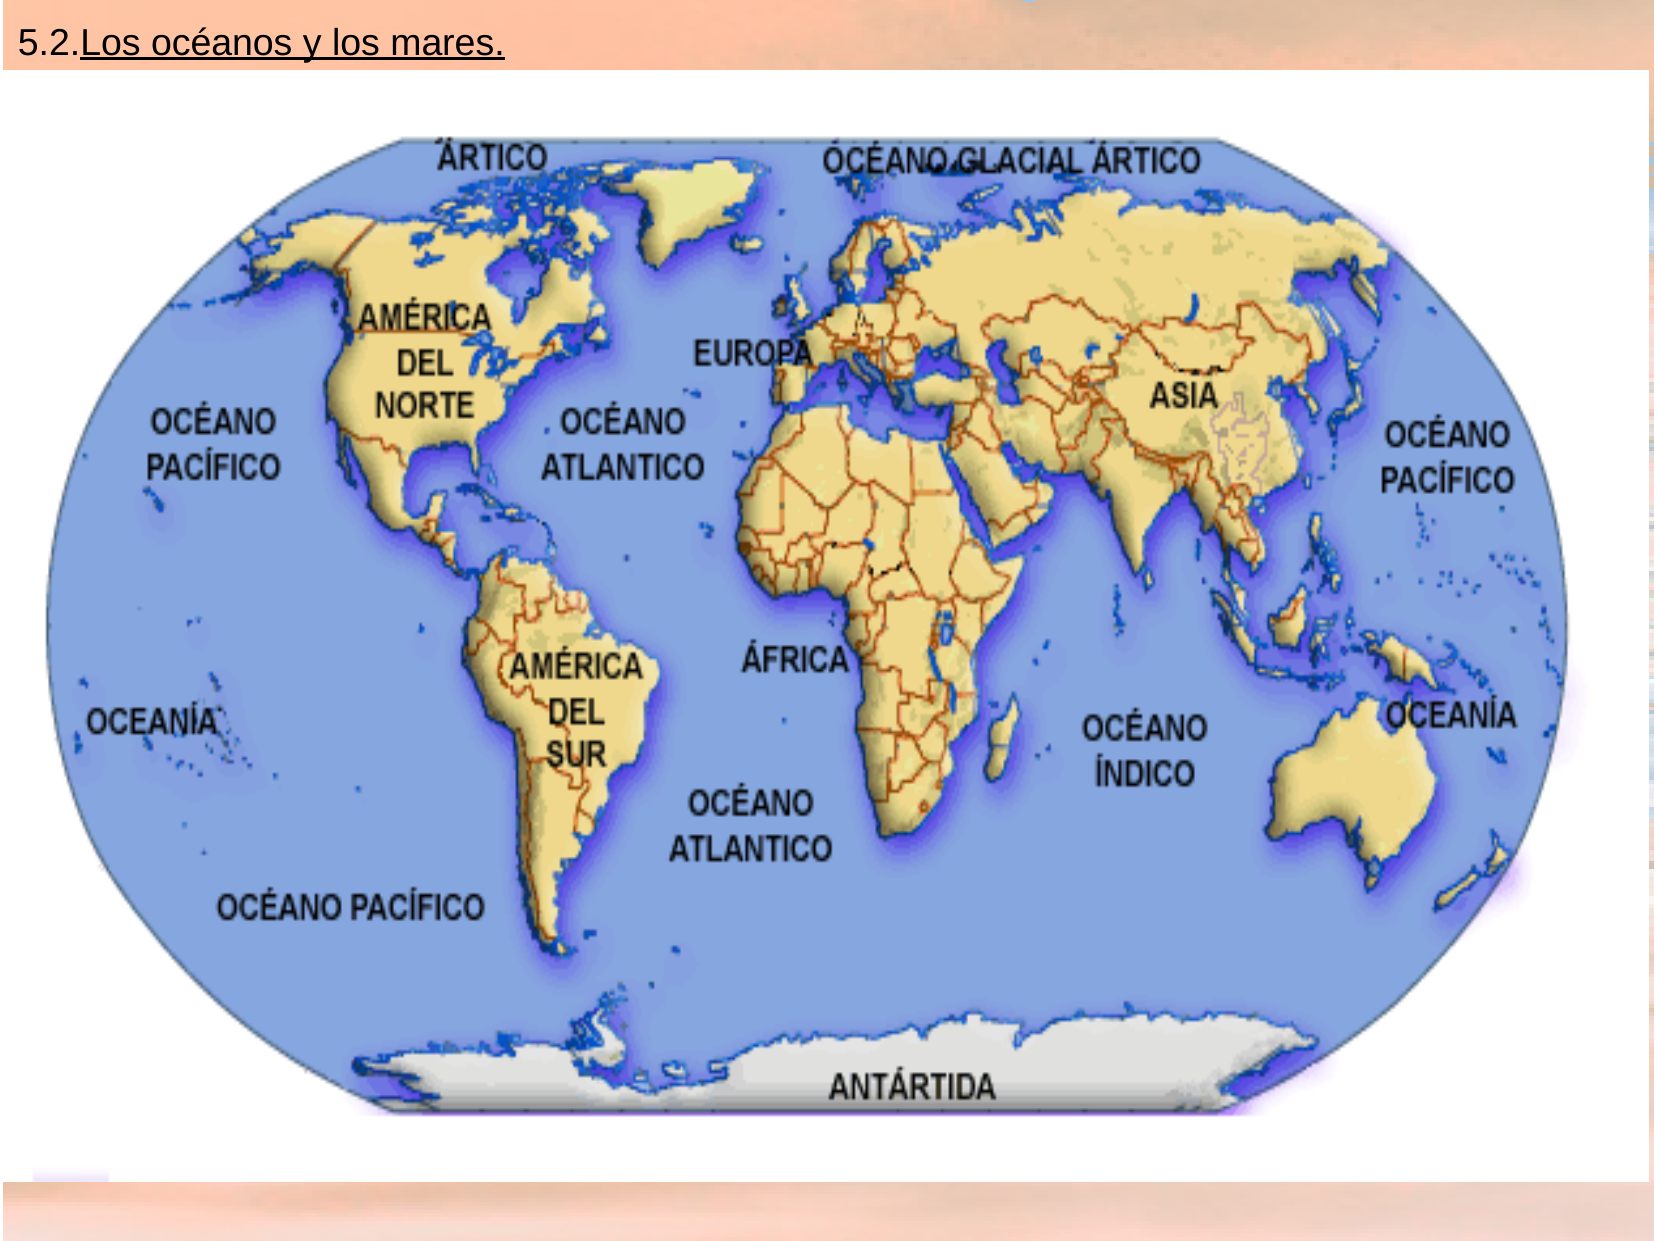

5.2.Los océanos y los mares.
Masa de agua salada,(más reducida es Mar)
Fría
Corriente marina
Caliente
Océano
Pleamar
Marea
Atracción de la Luna
Bajamar
Ola
Acción del viento